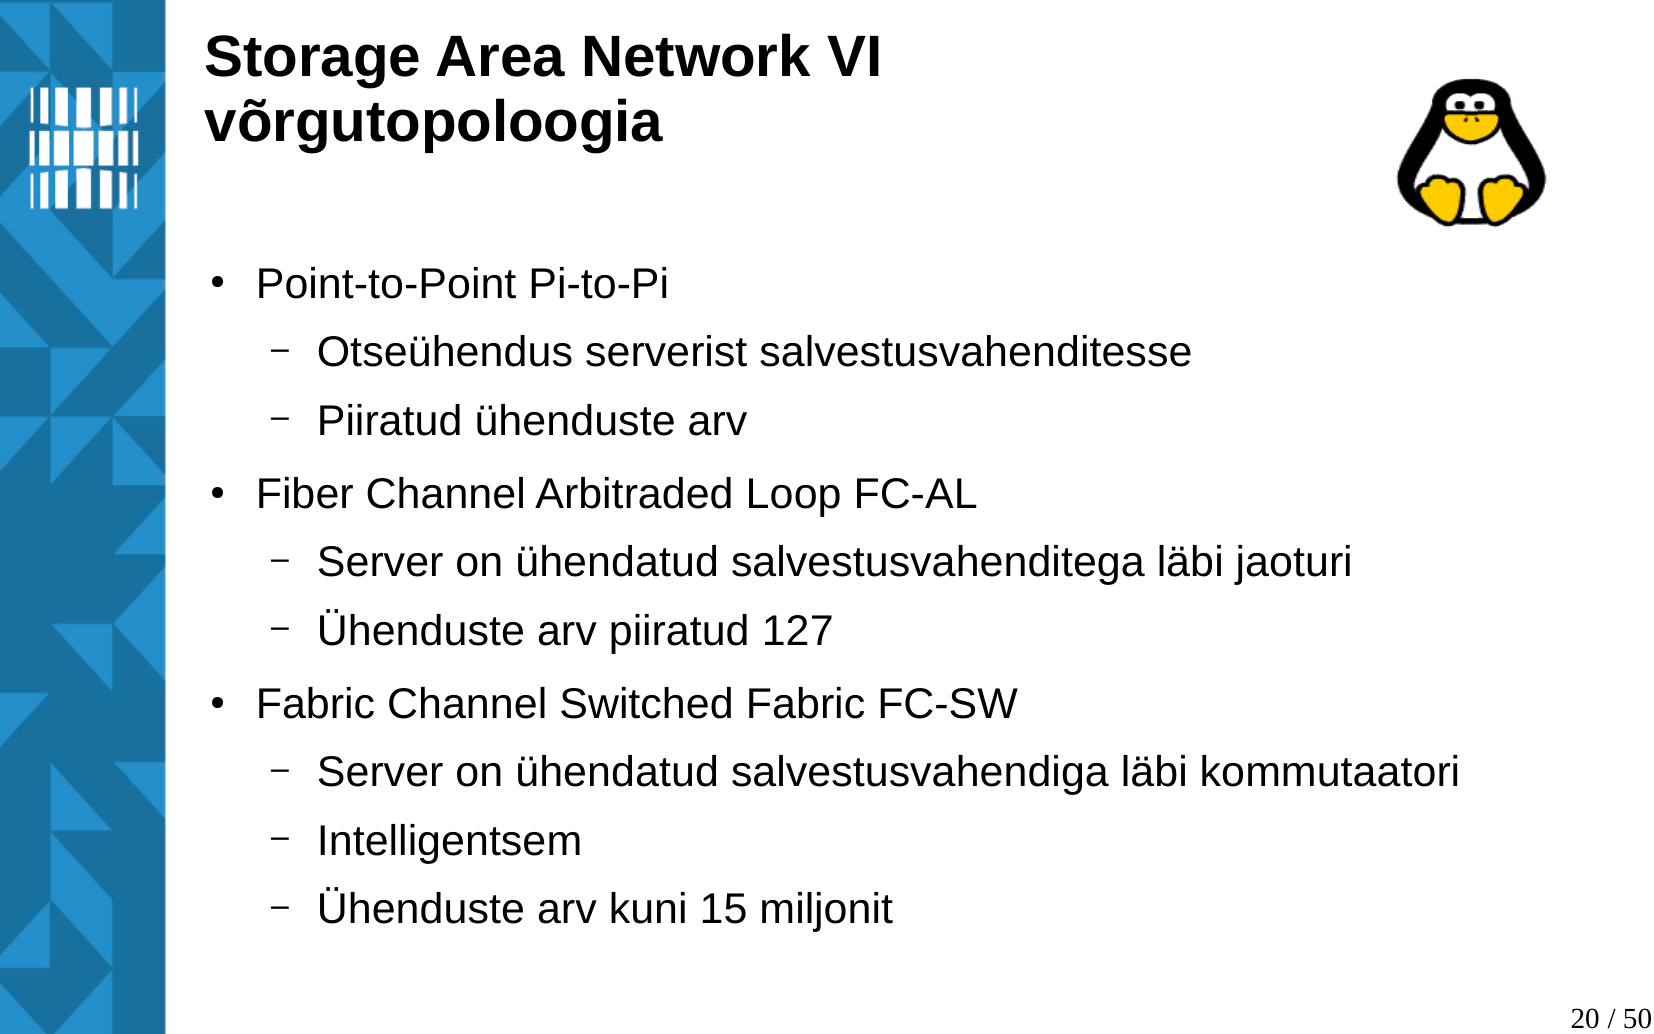

# Storage Area Network VI võrgutopoloogia
Point-to-Point Pi-to-Pi
Otseühendus serverist salvestusvahenditesse
Piiratud ühenduste arv
Fiber Channel Arbitraded Loop FC-AL
Server on ühendatud salvestusvahenditega läbi jaoturi
Ühenduste arv piiratud 127
Fabric Channel Switched Fabric FC-SW
Server on ühendatud salvestusvahendiga läbi kommutaatori
Intelligentsem
Ühenduste arv kuni 15 miljonit